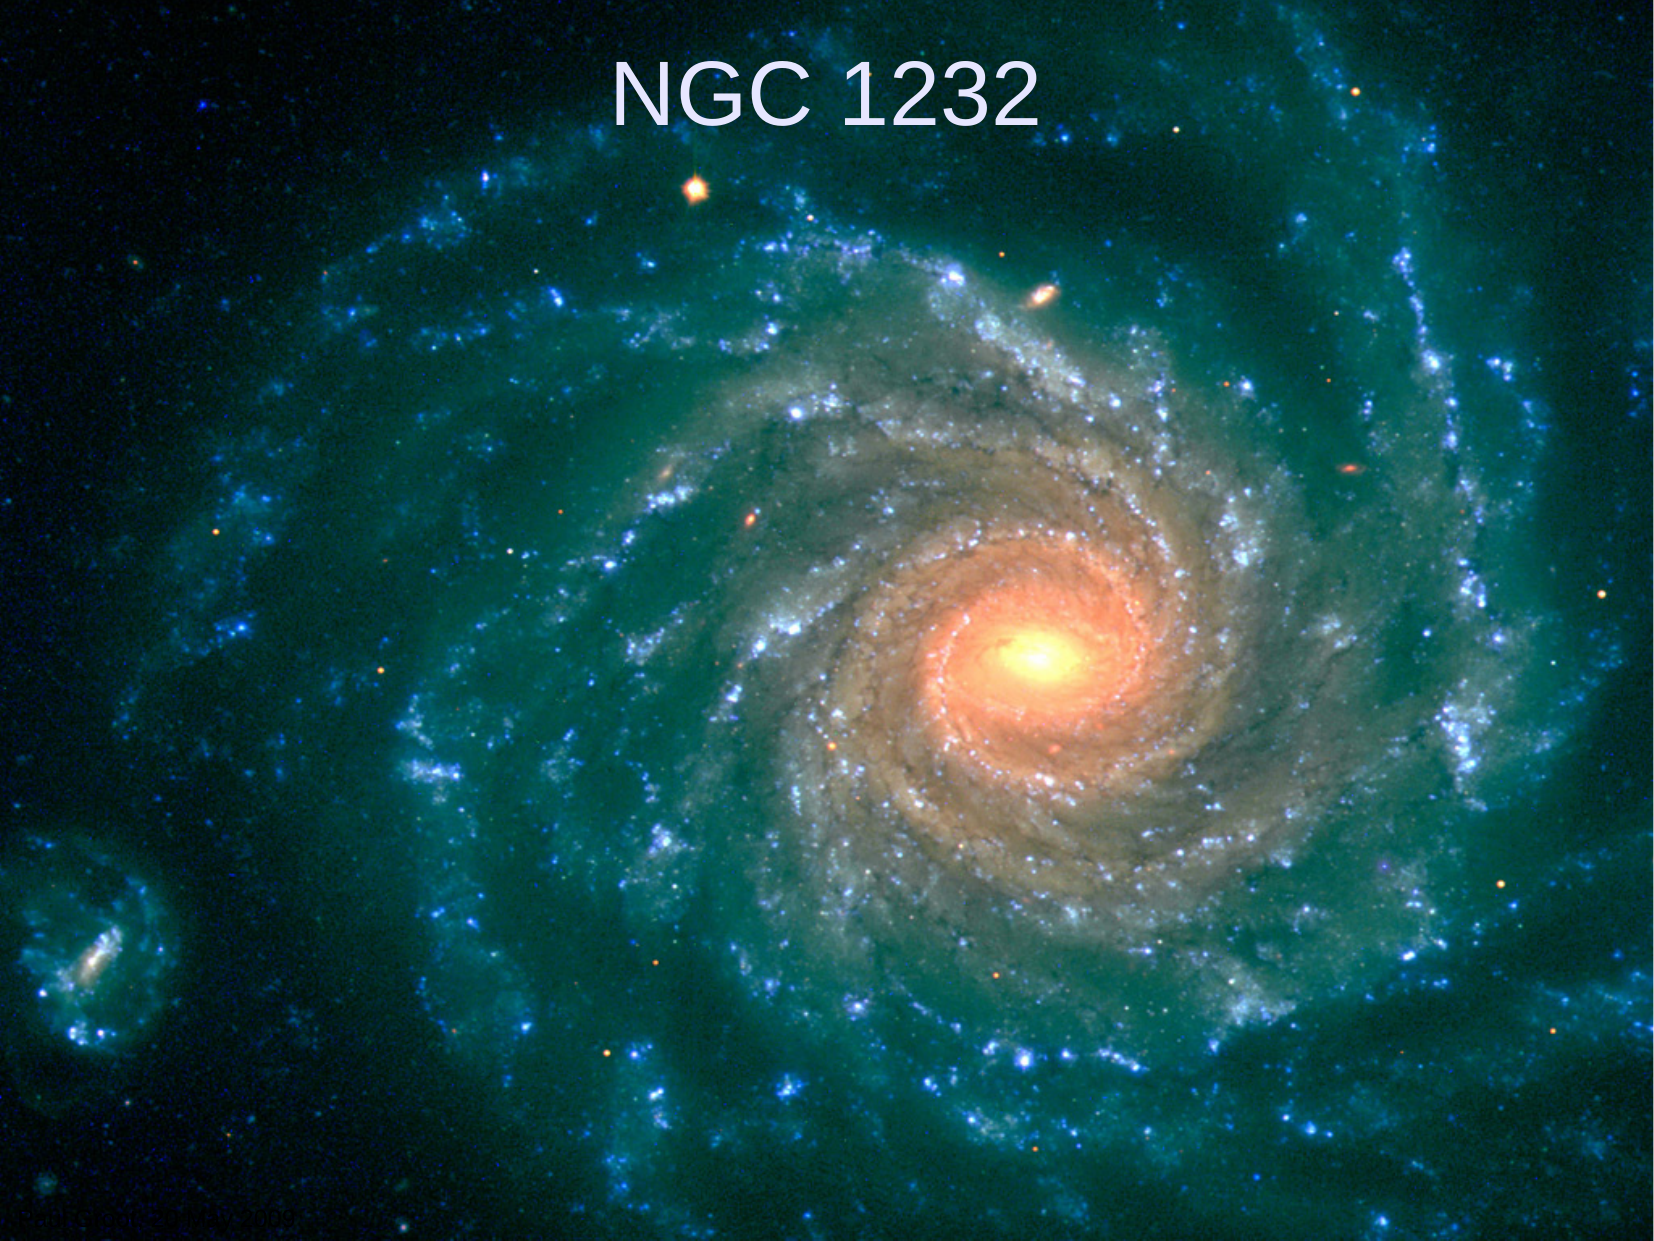

# NGC 1232
Paul Groot, 20 May 2009